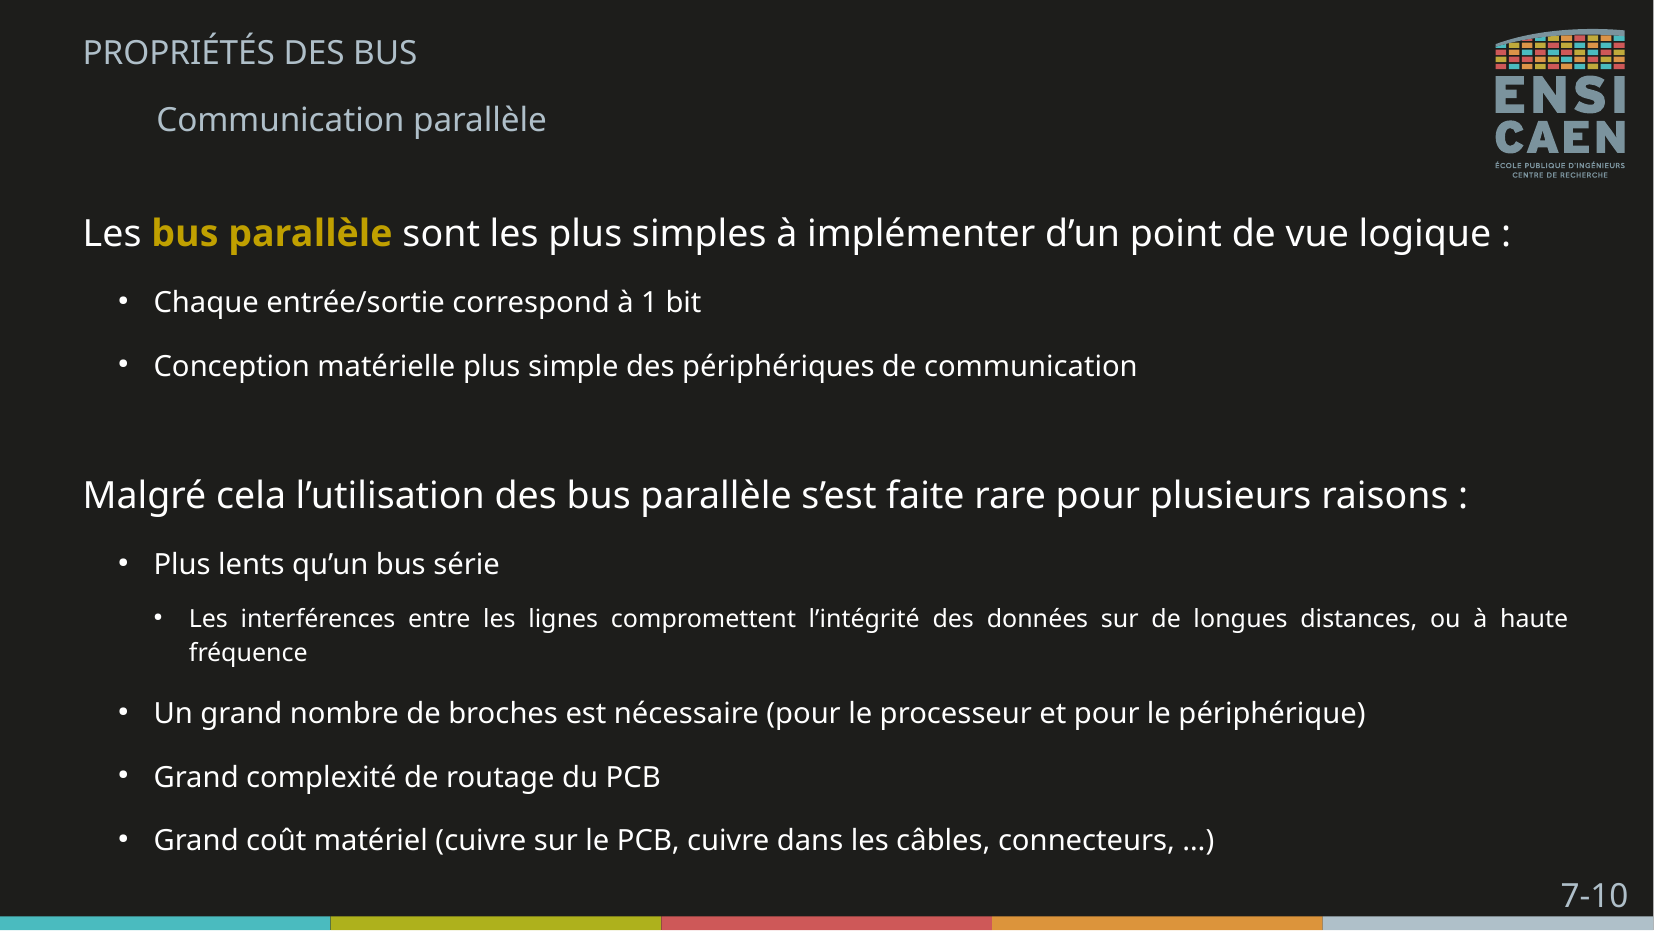

# PROPRIÉTÉS DES BUS Communication parallèle
Les bus parallèle sont les plus simples à implémenter d’un point de vue logique :
Chaque entrée/sortie correspond à 1 bit
Conception matérielle plus simple des périphériques de communication
Malgré cela l’utilisation des bus parallèle s’est faite rare pour plusieurs raisons :
Plus lents qu’un bus série
Les interférences entre les lignes compromettent l’intégrité des données sur de longues distances, ou à haute fréquence
Un grand nombre de broches est nécessaire (pour le processeur et pour le périphérique)
Grand complexité de routage du PCB
Grand coût matériel (cuivre sur le PCB, cuivre dans les câbles, connecteurs, …)